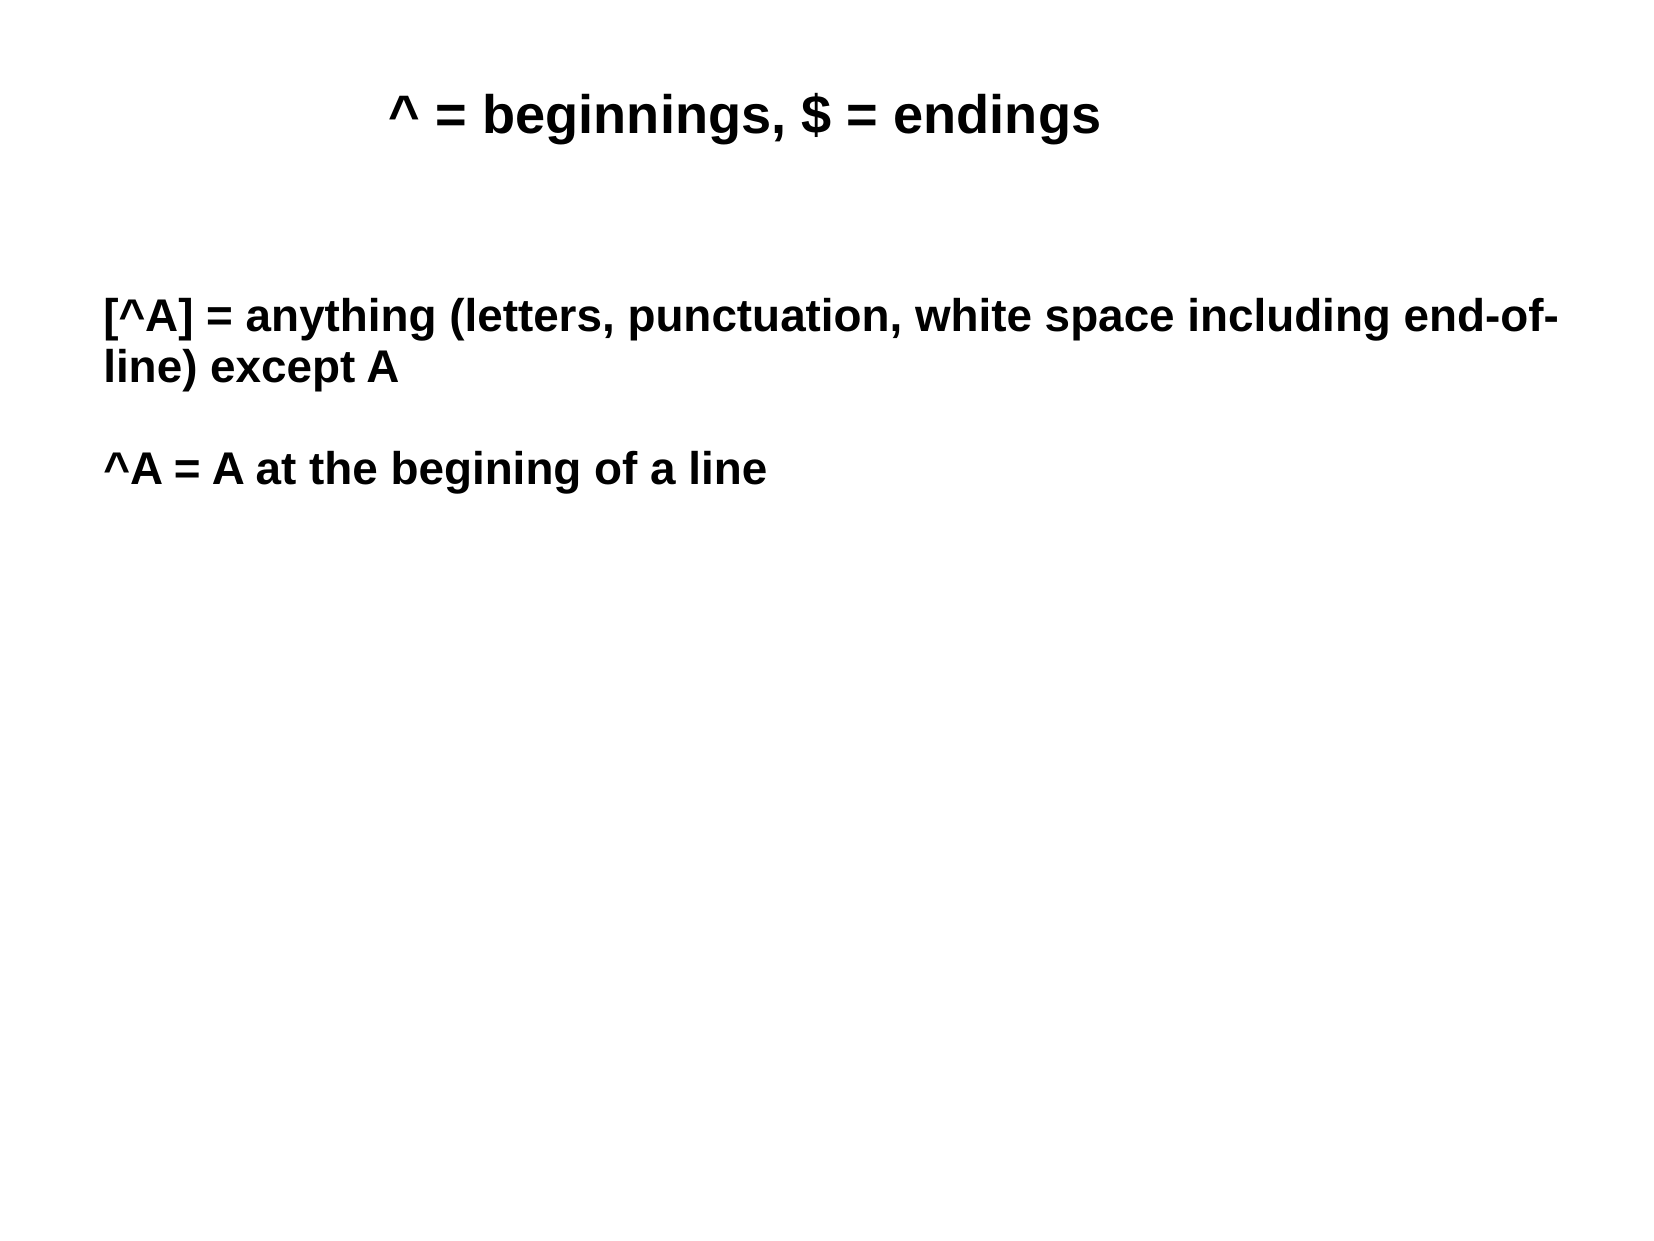

^ = beginnings, $ = endings
[^A] = anything (letters, punctuation, white space including end-of-line) except A
^A = A at the begining of a line